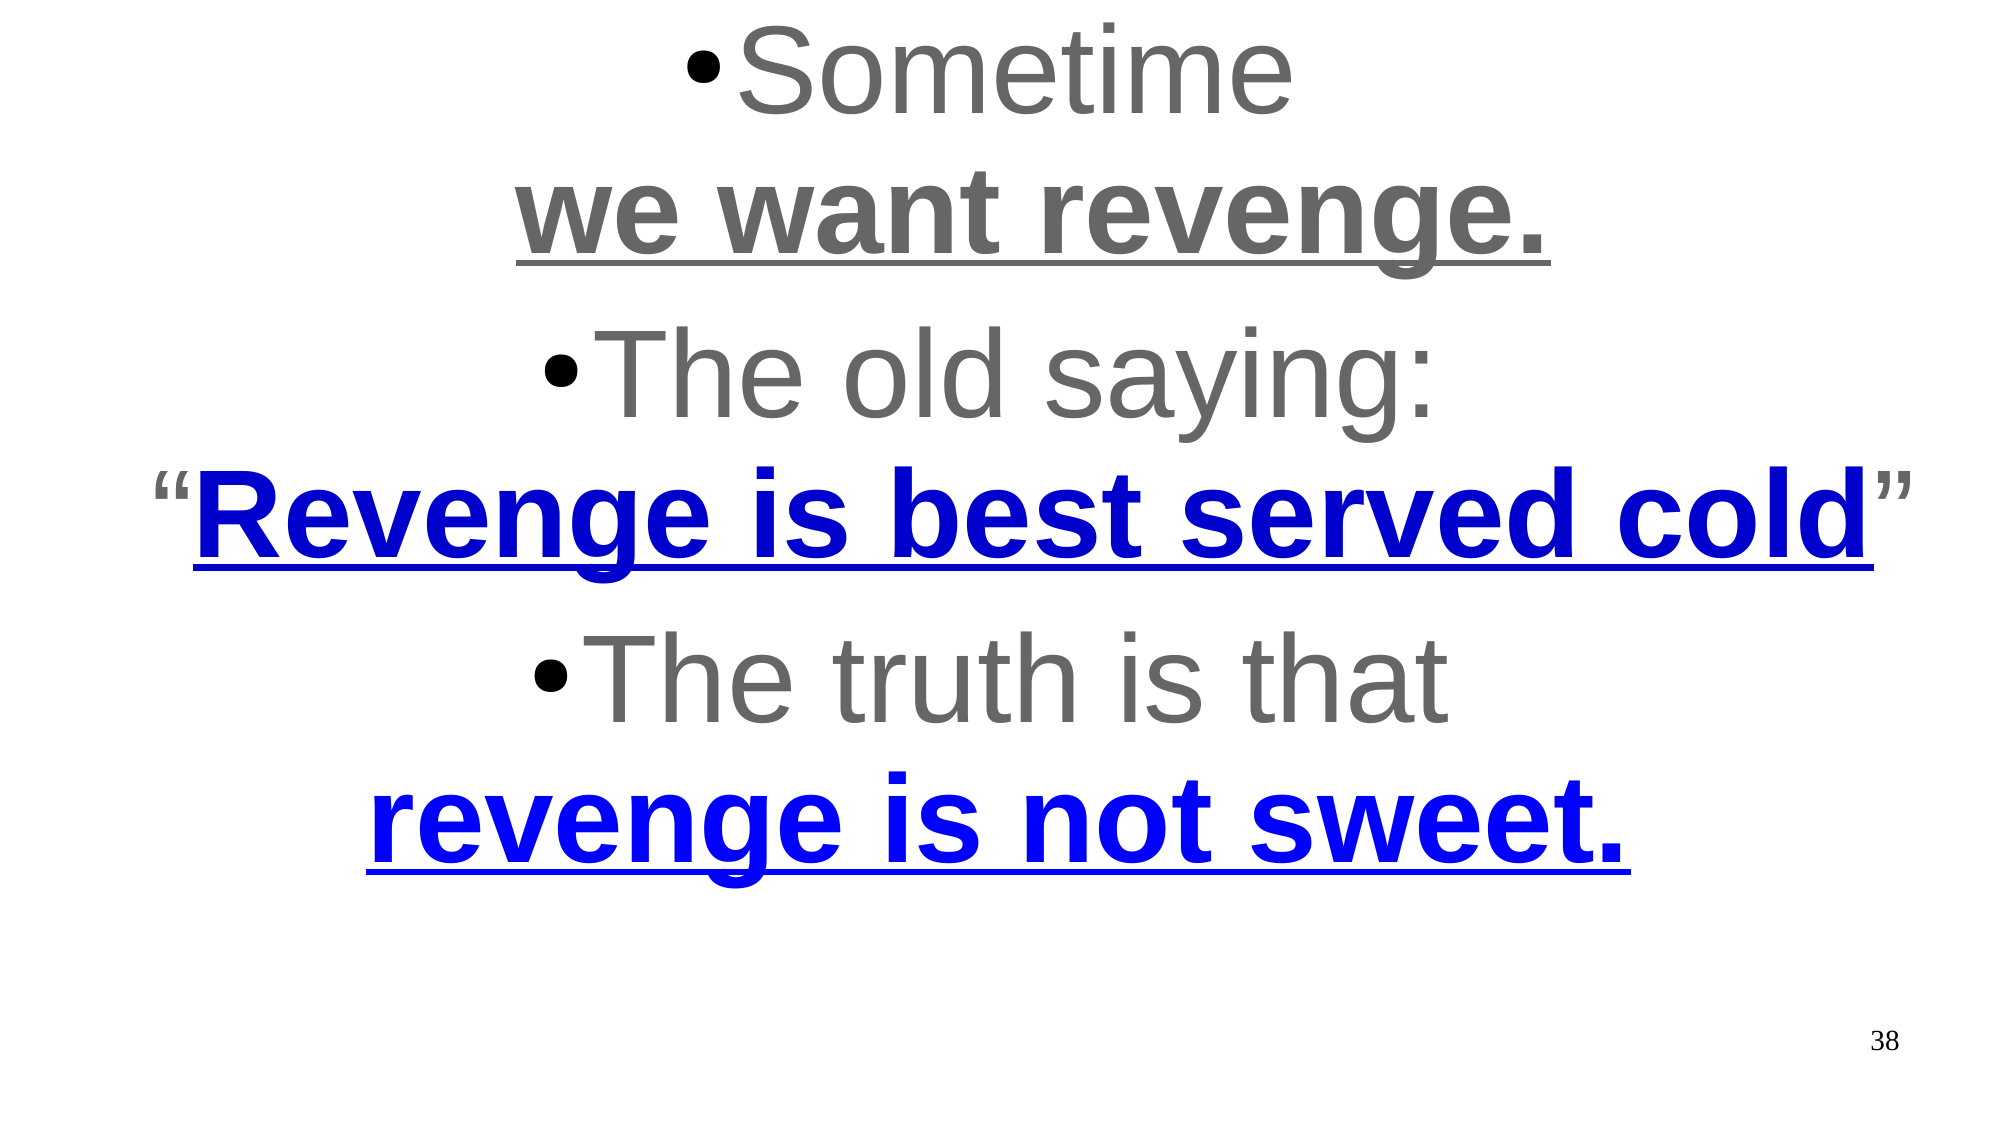

# Sometime we want revenge.
The old saying:
“Revenge is best served cold”
The truth is that
revenge is not sweet.
38